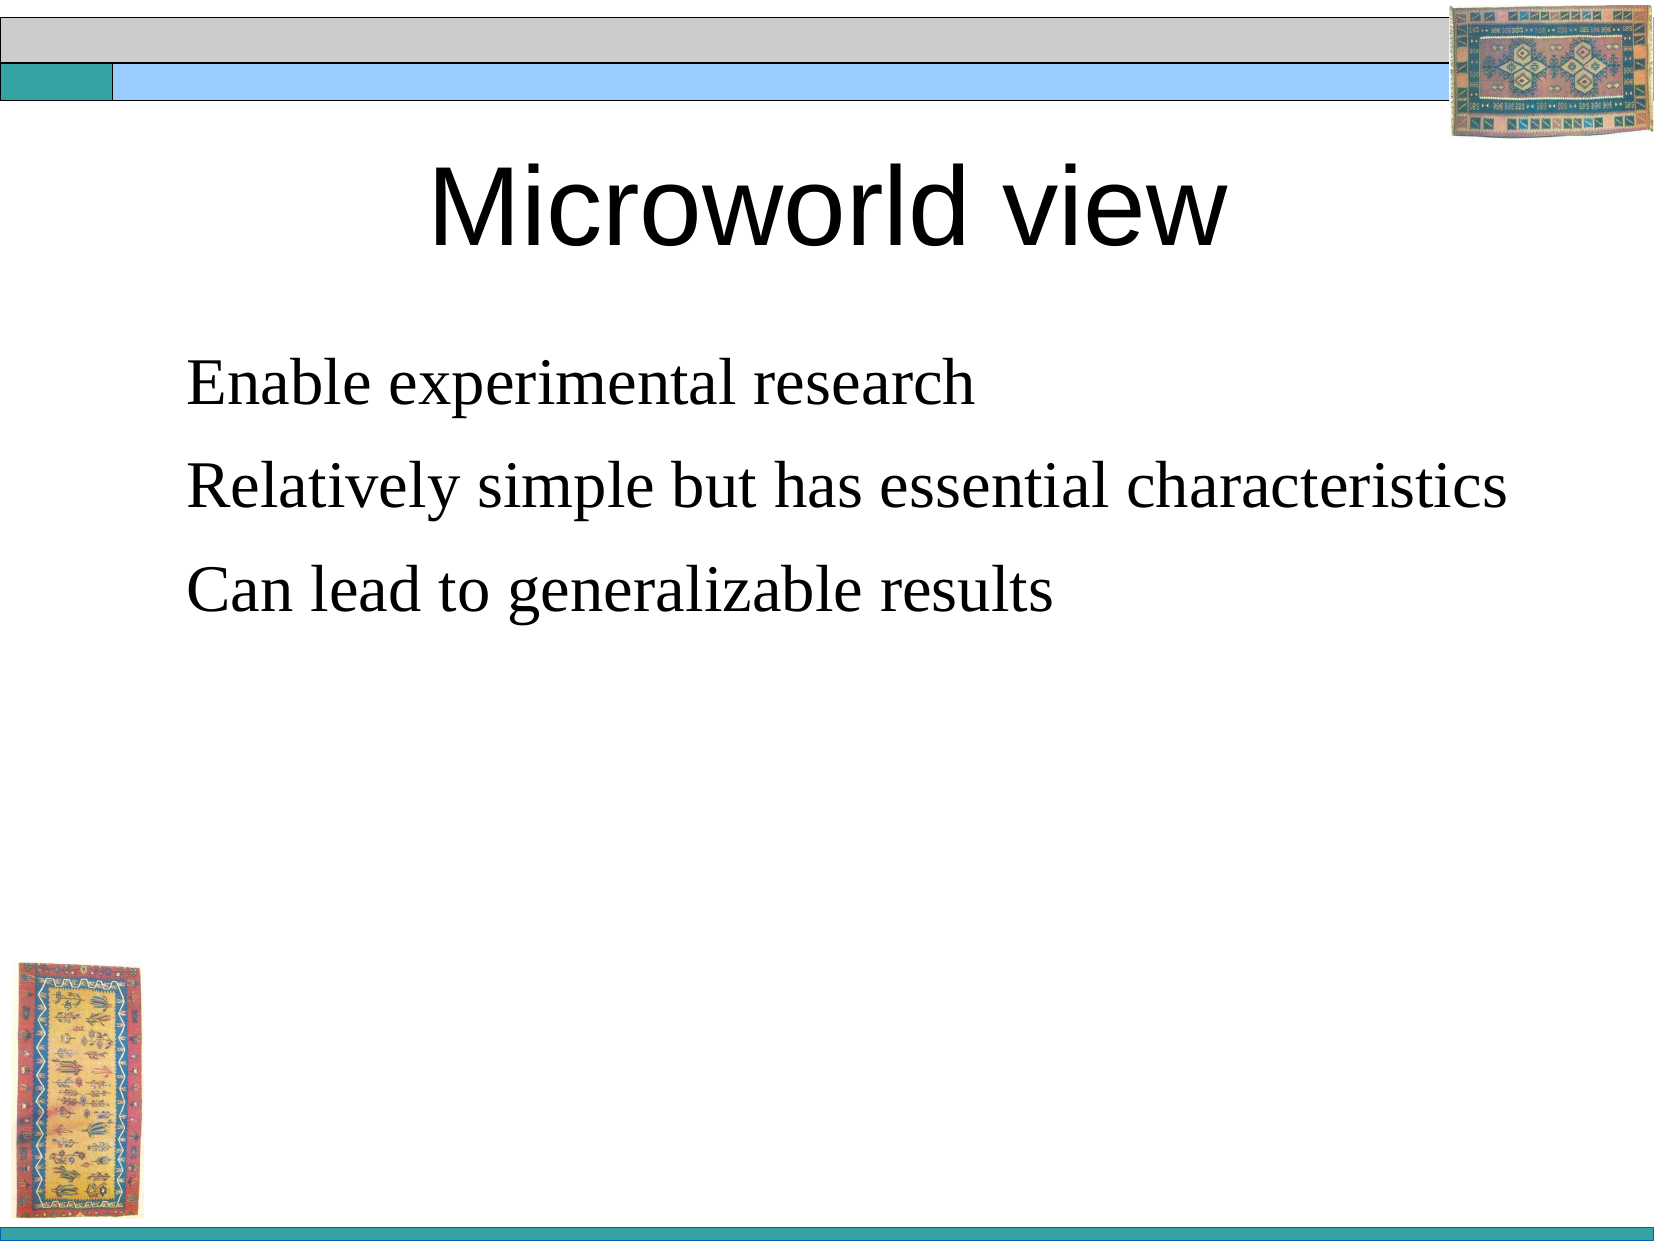

# Microworld view
Enable experimental research
Relatively simple but has essential characteristics
Can lead to generalizable results